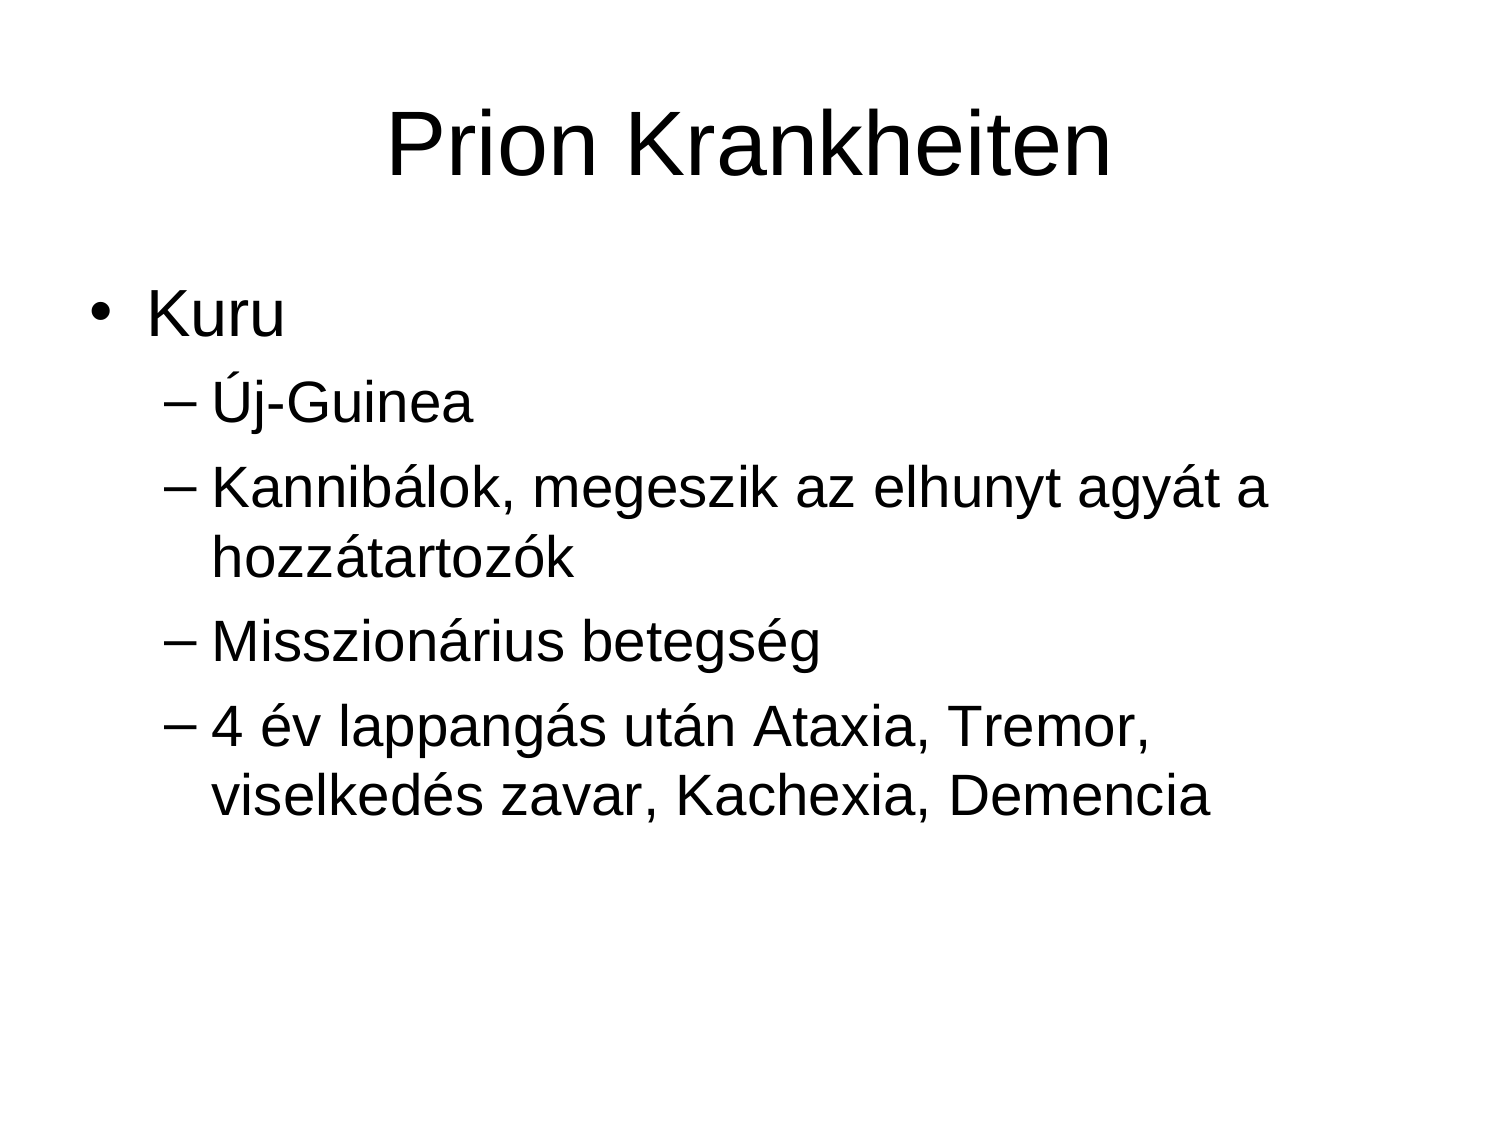

# Prion Krankheiten
Kuru
Új-Guinea
Kannibálok, megeszik az elhunyt agyát a hozzátartozók
Misszionárius betegség
4 év lappangás után Ataxia, Tremor, viselkedés zavar, Kachexia, Demencia